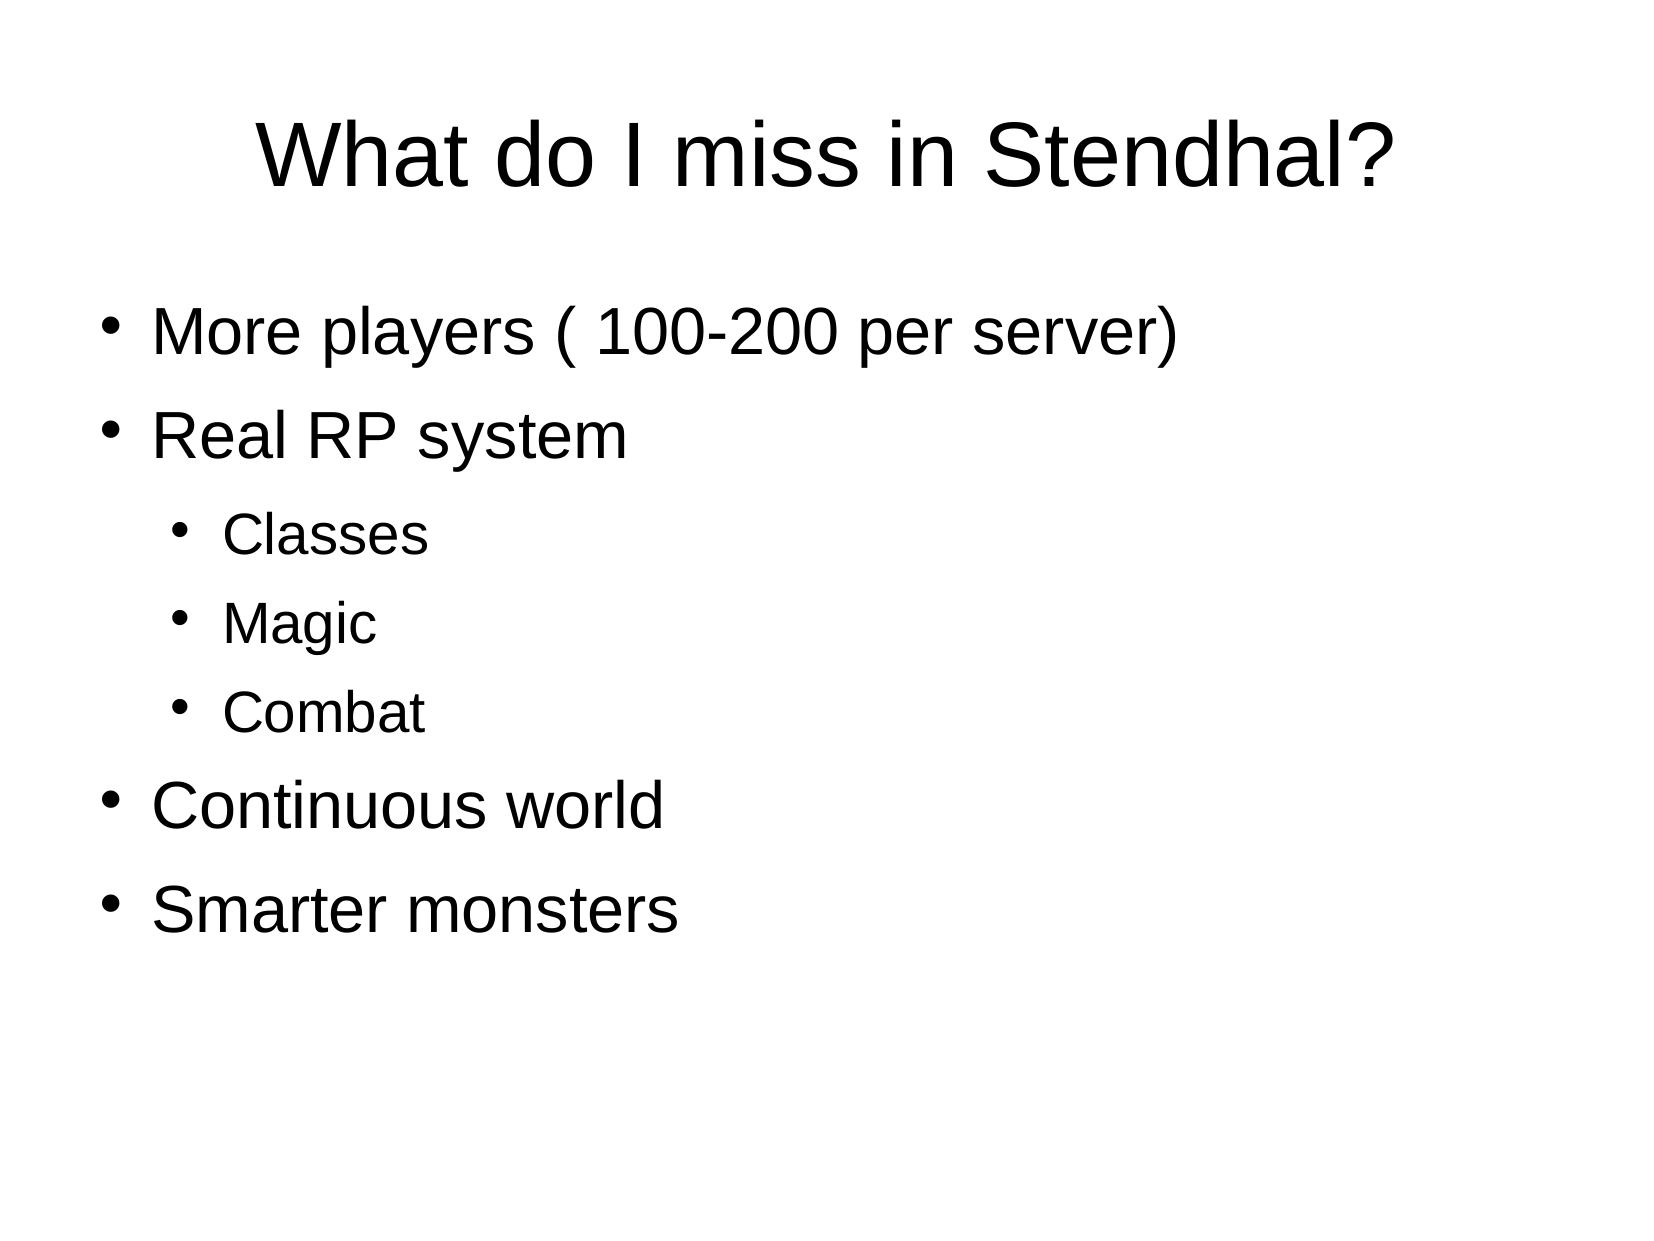

# What do I miss in Stendhal?
More players ( 100-200 per server)‏
Real RP system
Classes
Magic
Combat
Continuous world
Smarter monsters